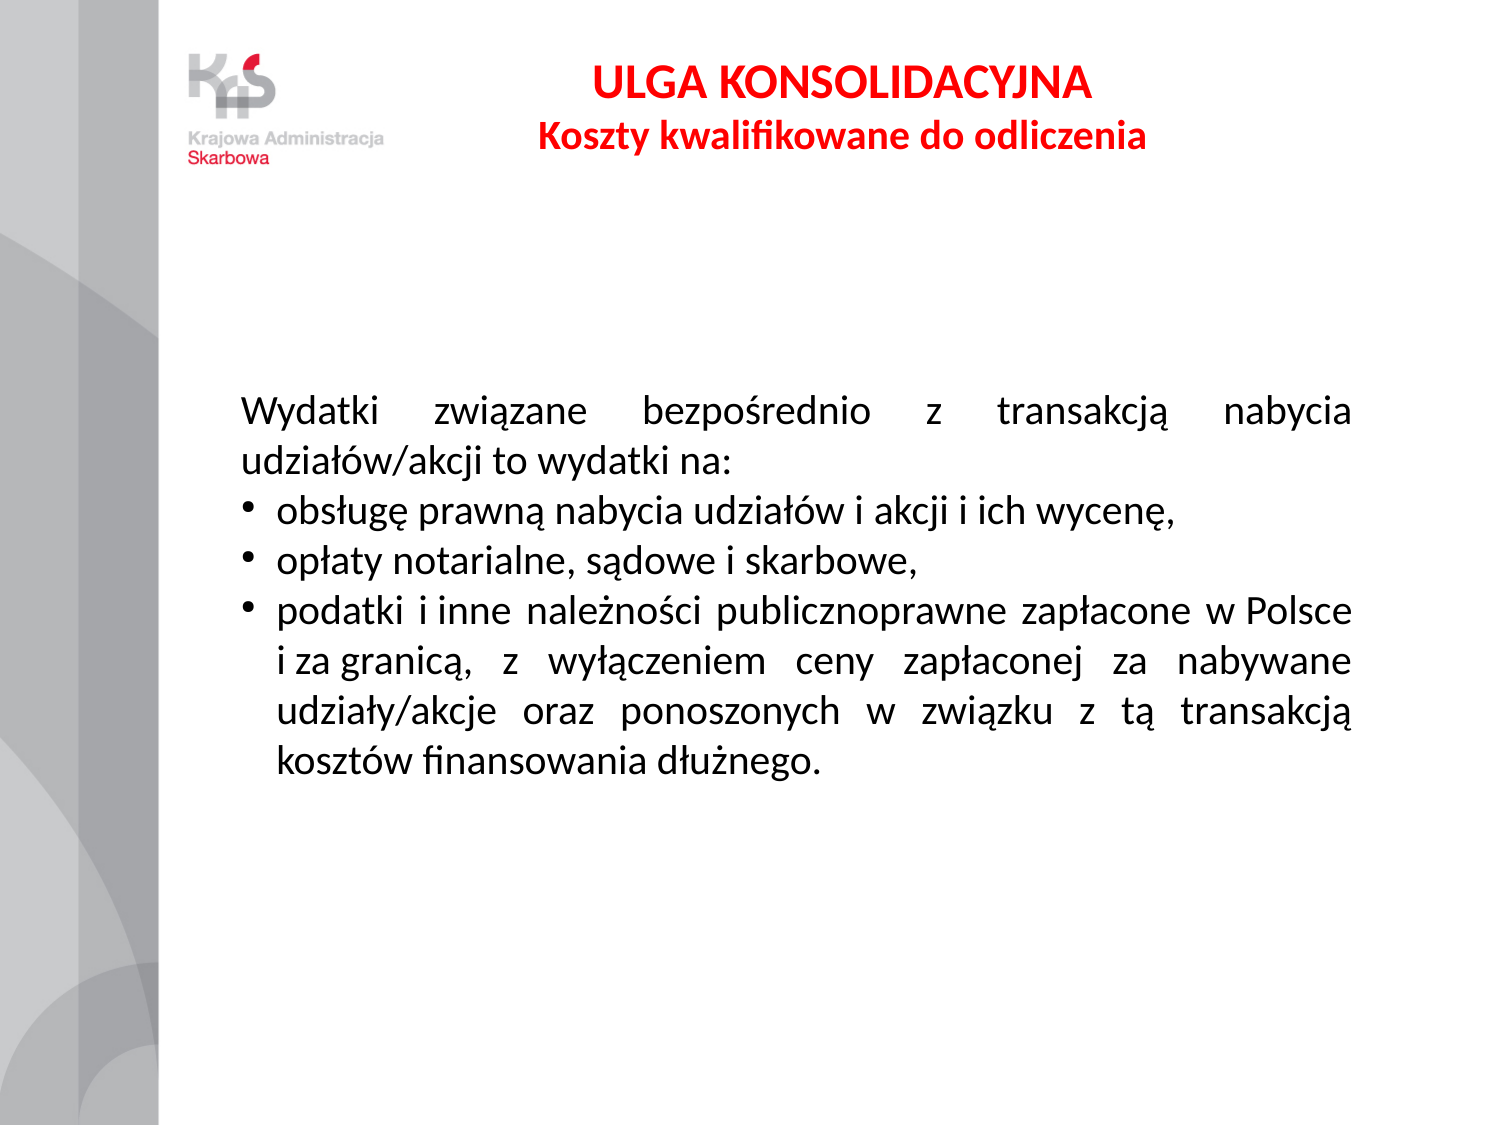

# Ulga konsolidacYJNA Koszty kwalifikowane do odliczenia
Wydatki związane bezpośrednio z transakcją nabycia udziałów/akcji to wydatki na:
obsługę prawną nabycia udziałów i akcji i ich wycenę,
opłaty notarialne, sądowe i skarbowe,
podatki i inne należności publicznoprawne zapłacone w Polsce i za granicą, z wyłączeniem ceny zapłaconej za nabywane udziały/akcje oraz ponoszonych w związku z tą transakcją kosztów finansowania dłużnego.